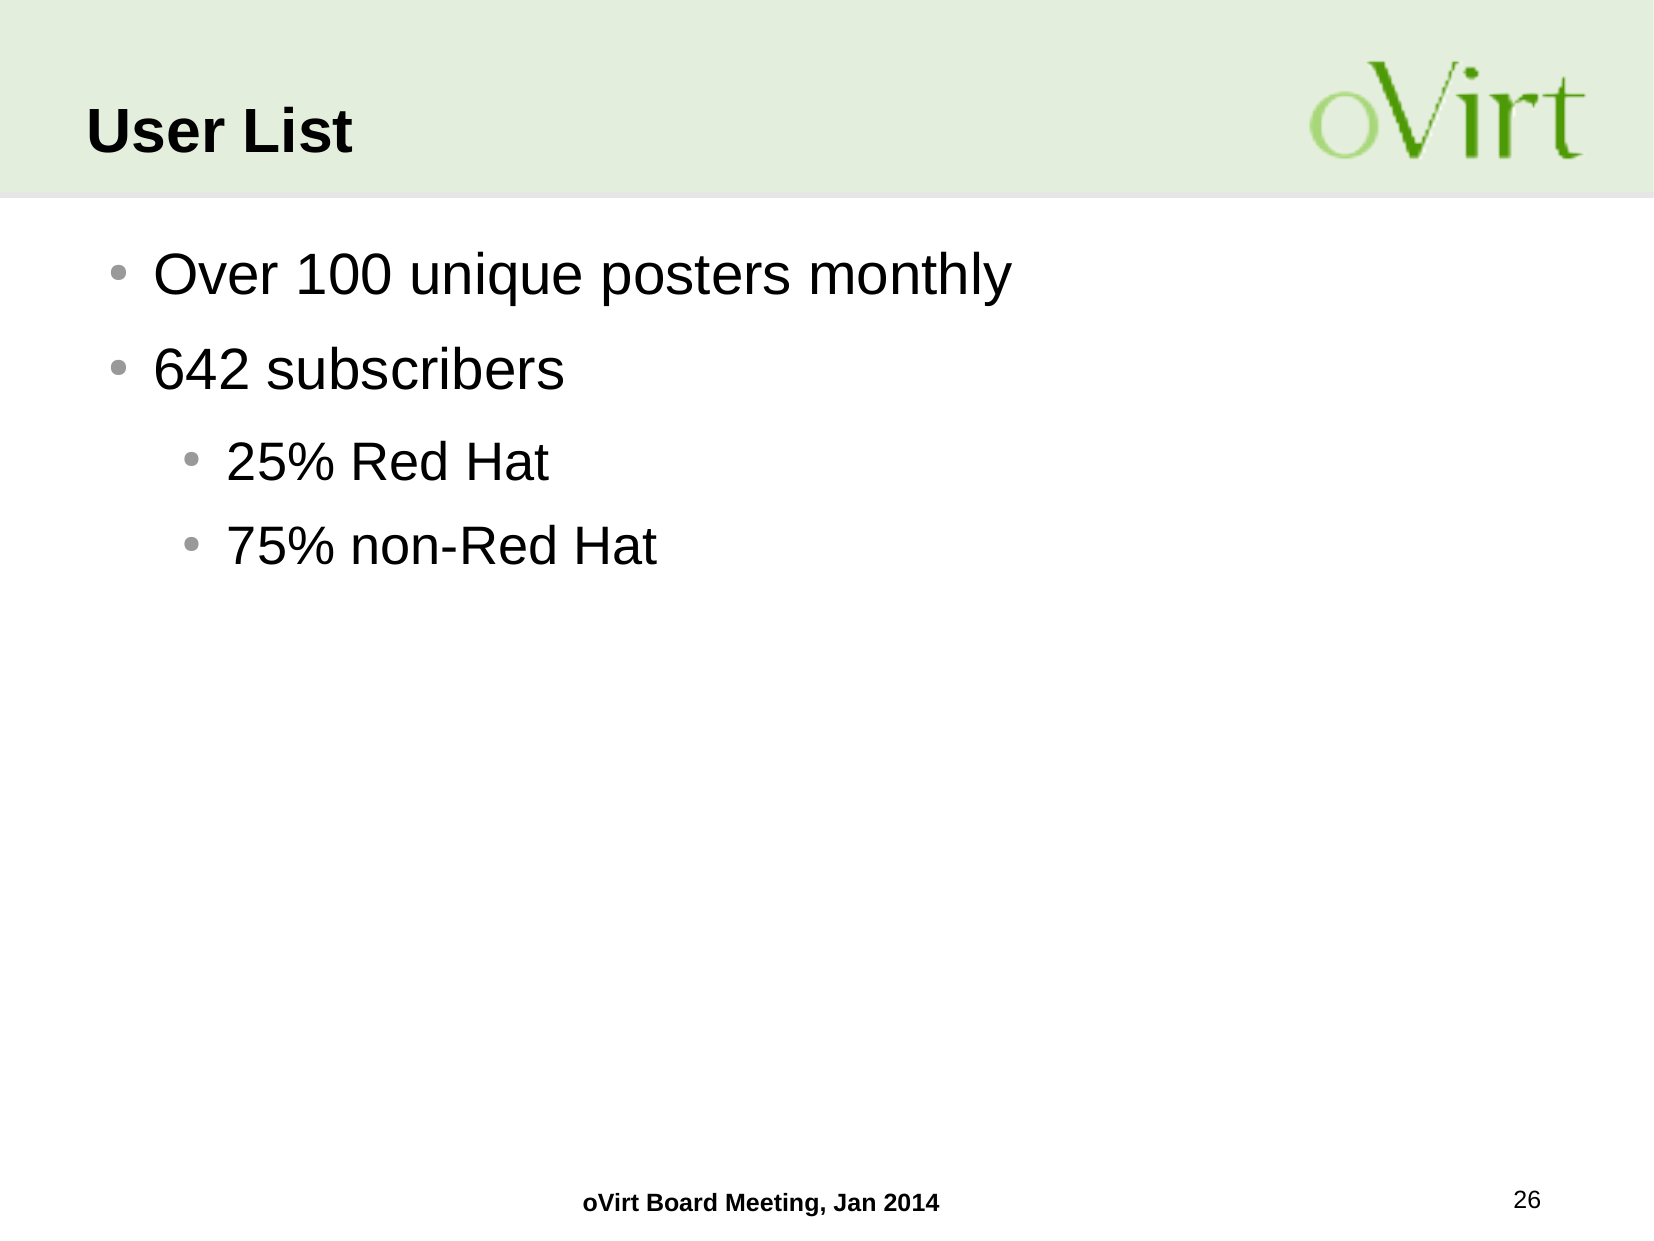

# User List
Over 100 unique posters monthly
642 subscribers
25% Red Hat
75% non-Red Hat